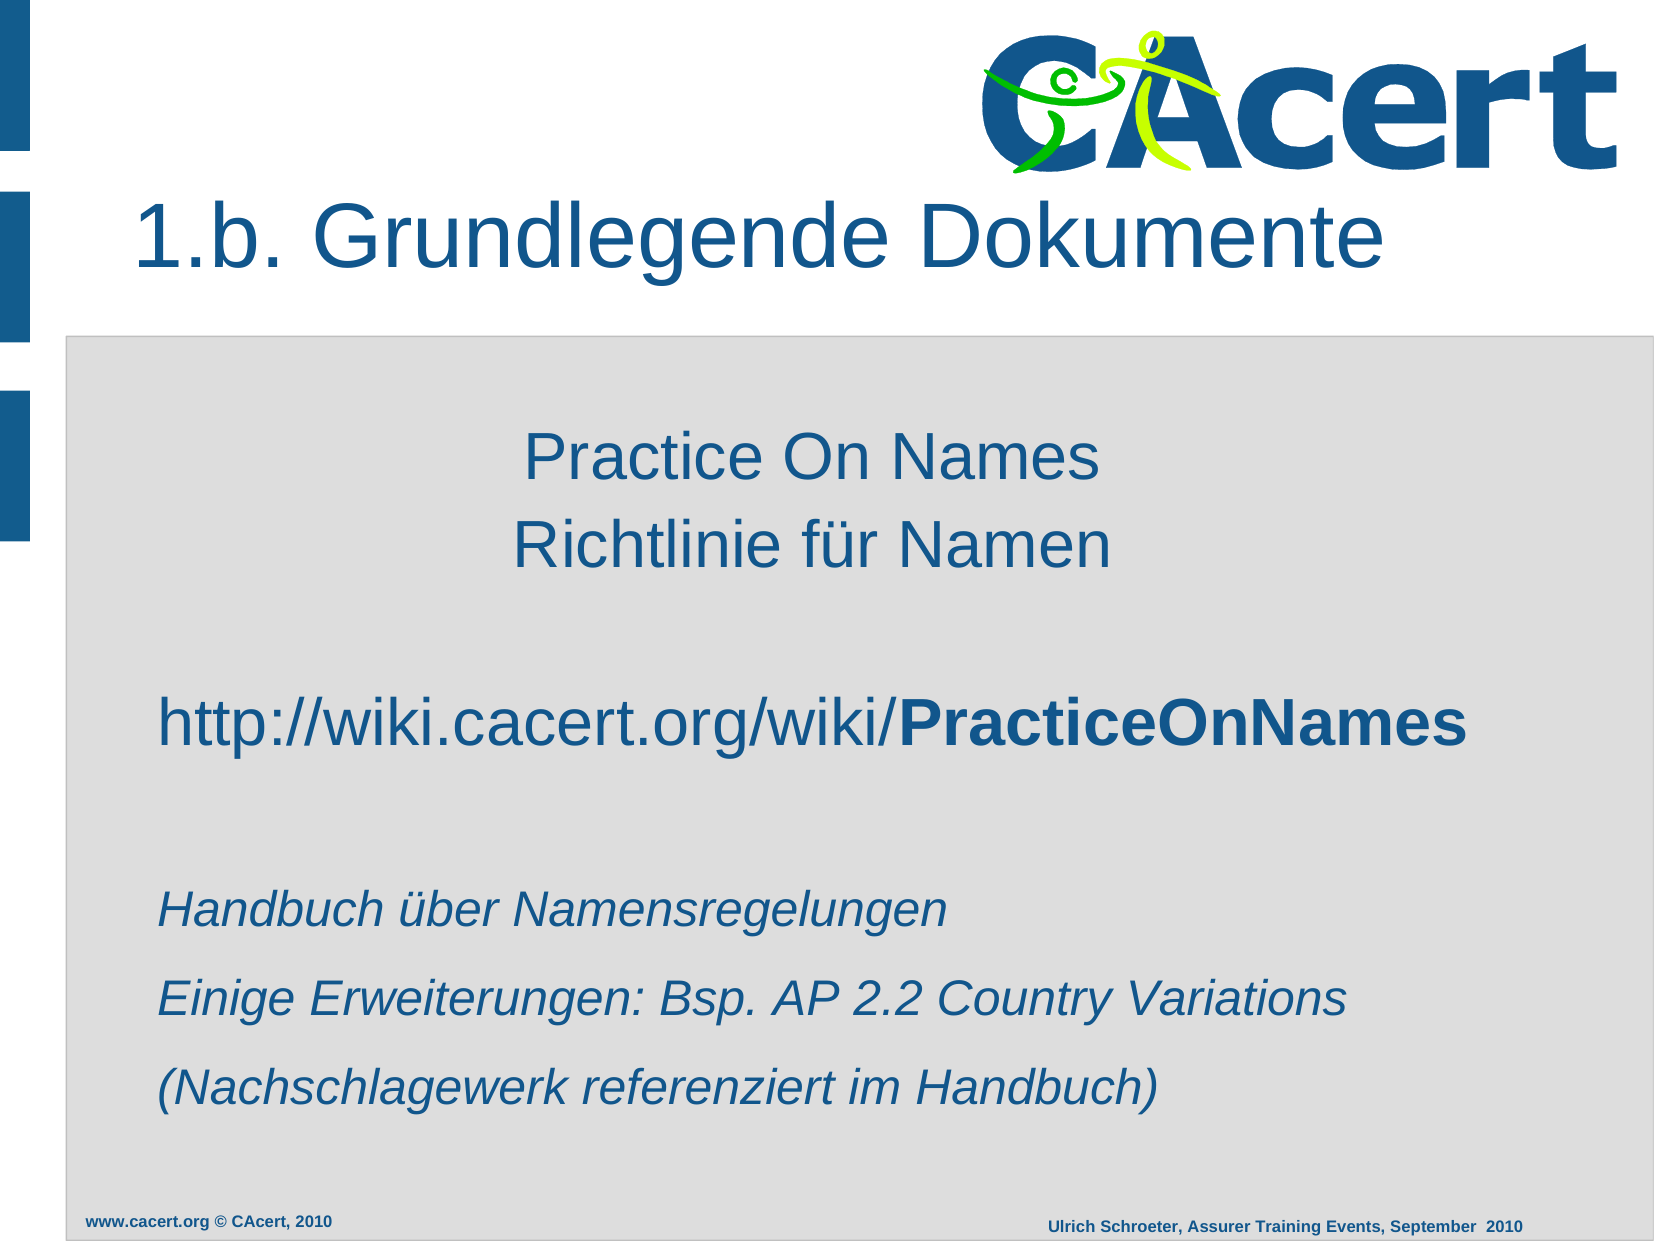

1.b. Grundlegende Dokumente
Practice On Names
Richtlinie für Namen
http://wiki.cacert.org/wiki/PracticeOnNames
Handbuch über Namensregelungen
Einige Erweiterungen: Bsp. AP 2.2 Country Variations
(Nachschlagewerk referenziert im Handbuch)